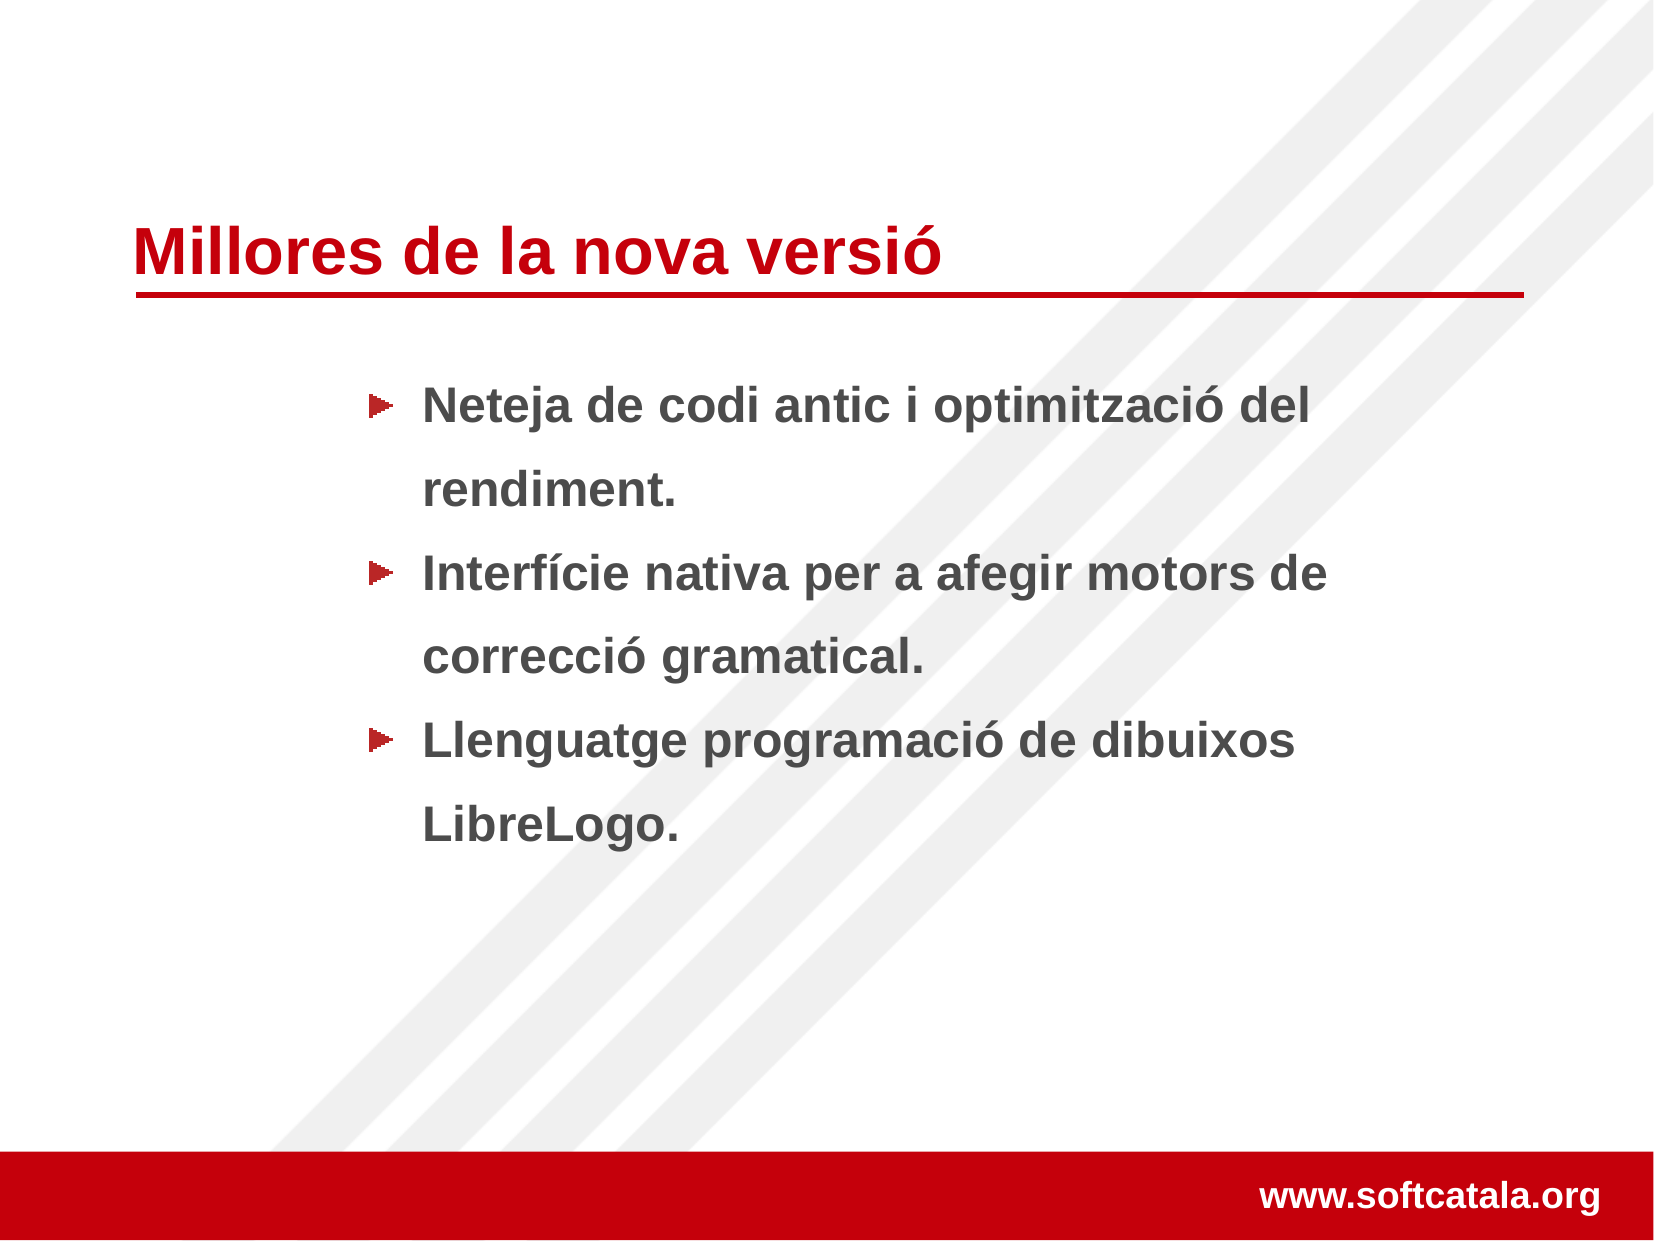

Millores de la nova versió
Neteja de codi antic i optimització del rendiment.
Interfície nativa per a afegir motors de correcció gramatical.
Llenguatge programació de dibuixos LibreLogo.
 www.softcatala.org